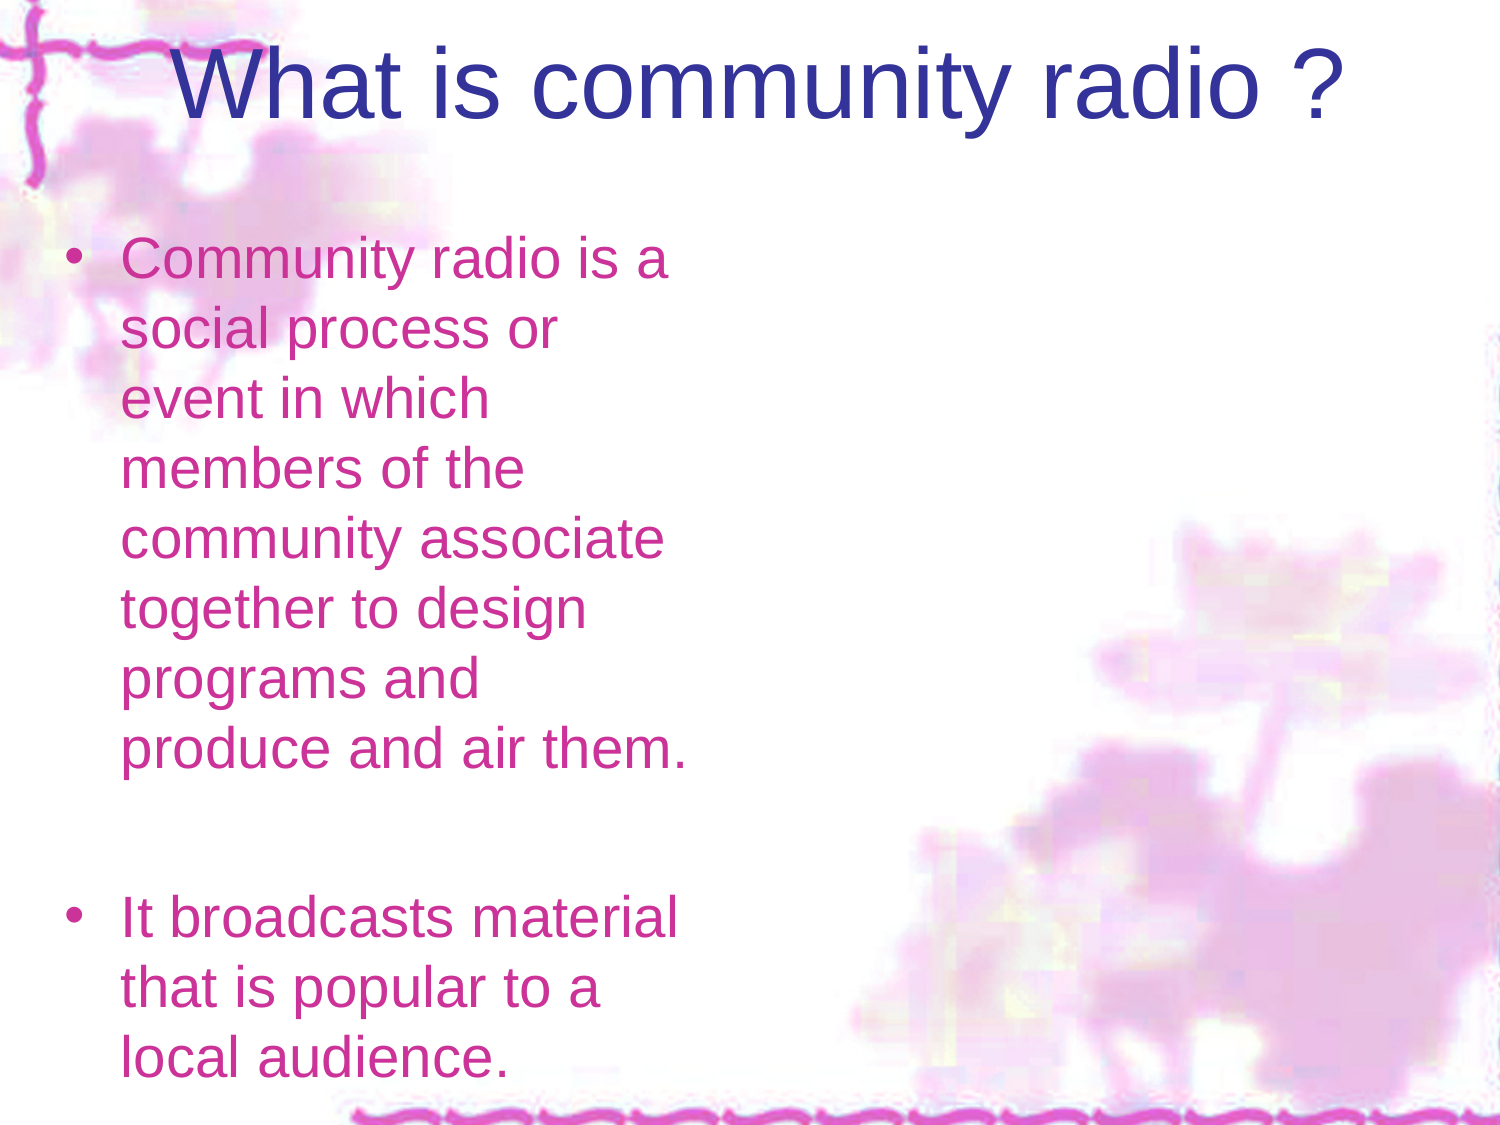

# What is community radio ?
Community radio is a social process or event in which members of the community associate together to design programs and produce and air them.
It broadcasts material that is popular to a local audience.